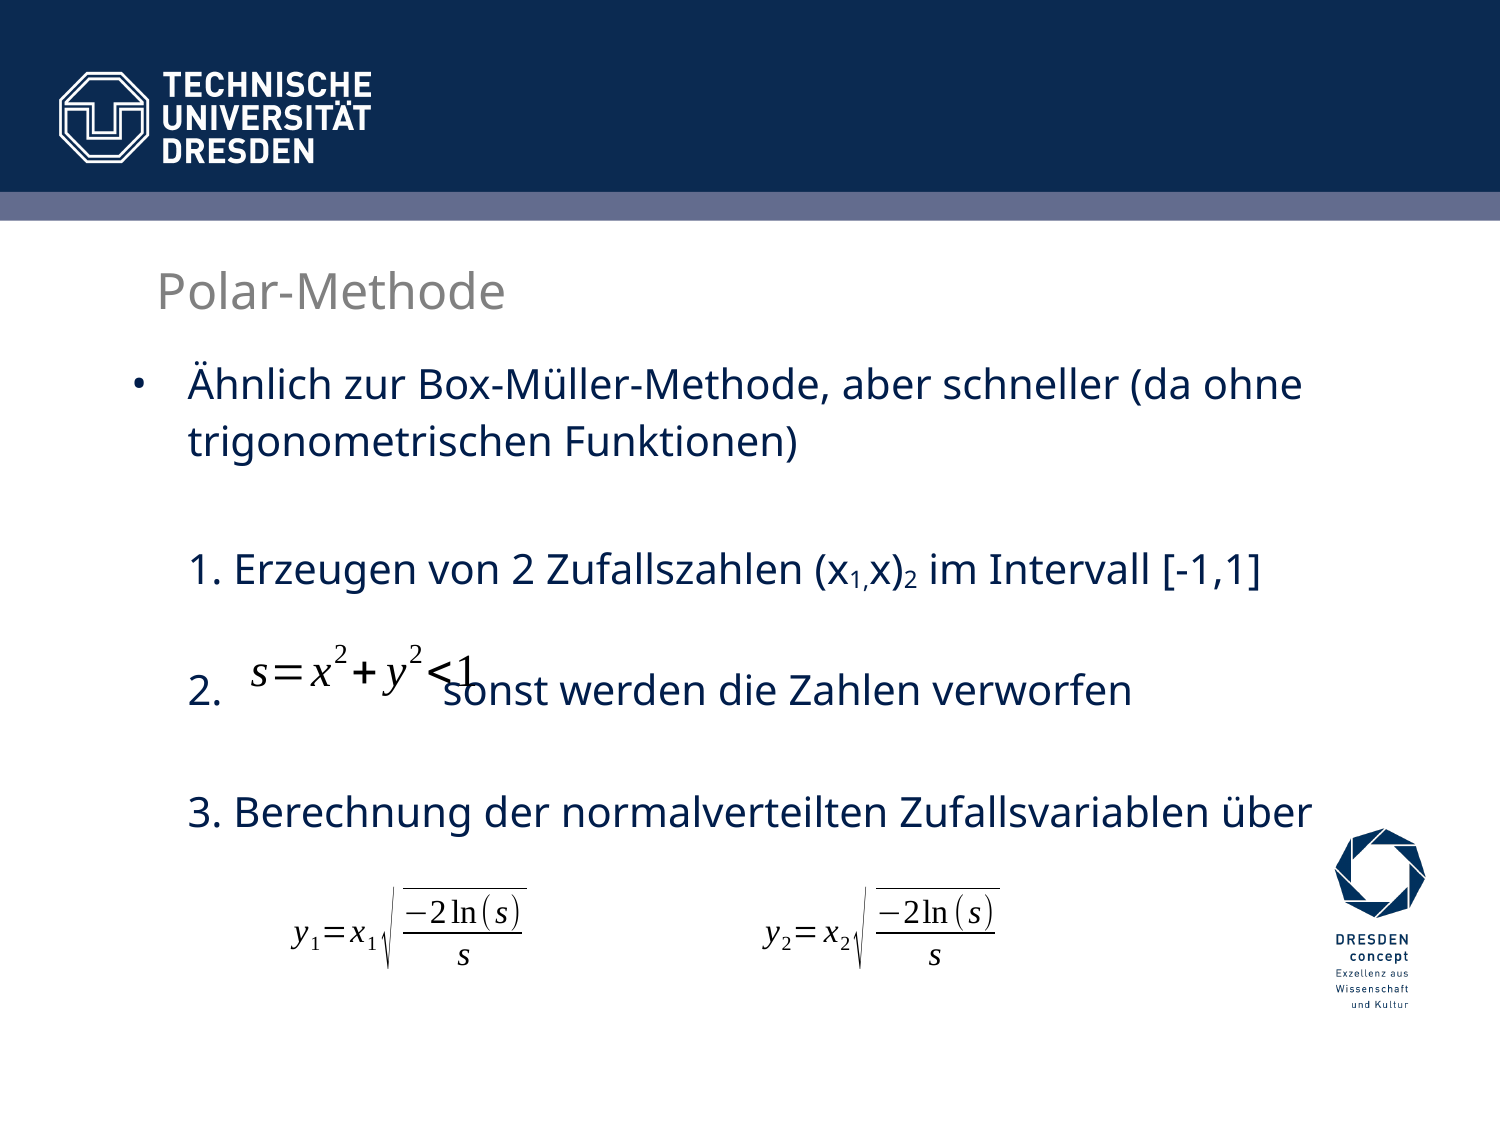

# Polar-Methode
Ähnlich zur Box-Müller-Methode, aber schneller (da ohne trigonometrischen Funktionen)
1. Erzeugen von 2 Zufallszahlen (x1,x)2 im Intervall [-1,1]
2. 	 sonst werden die Zahlen verworfen
3. Berechnung der normalverteilten Zufallsvariablen über